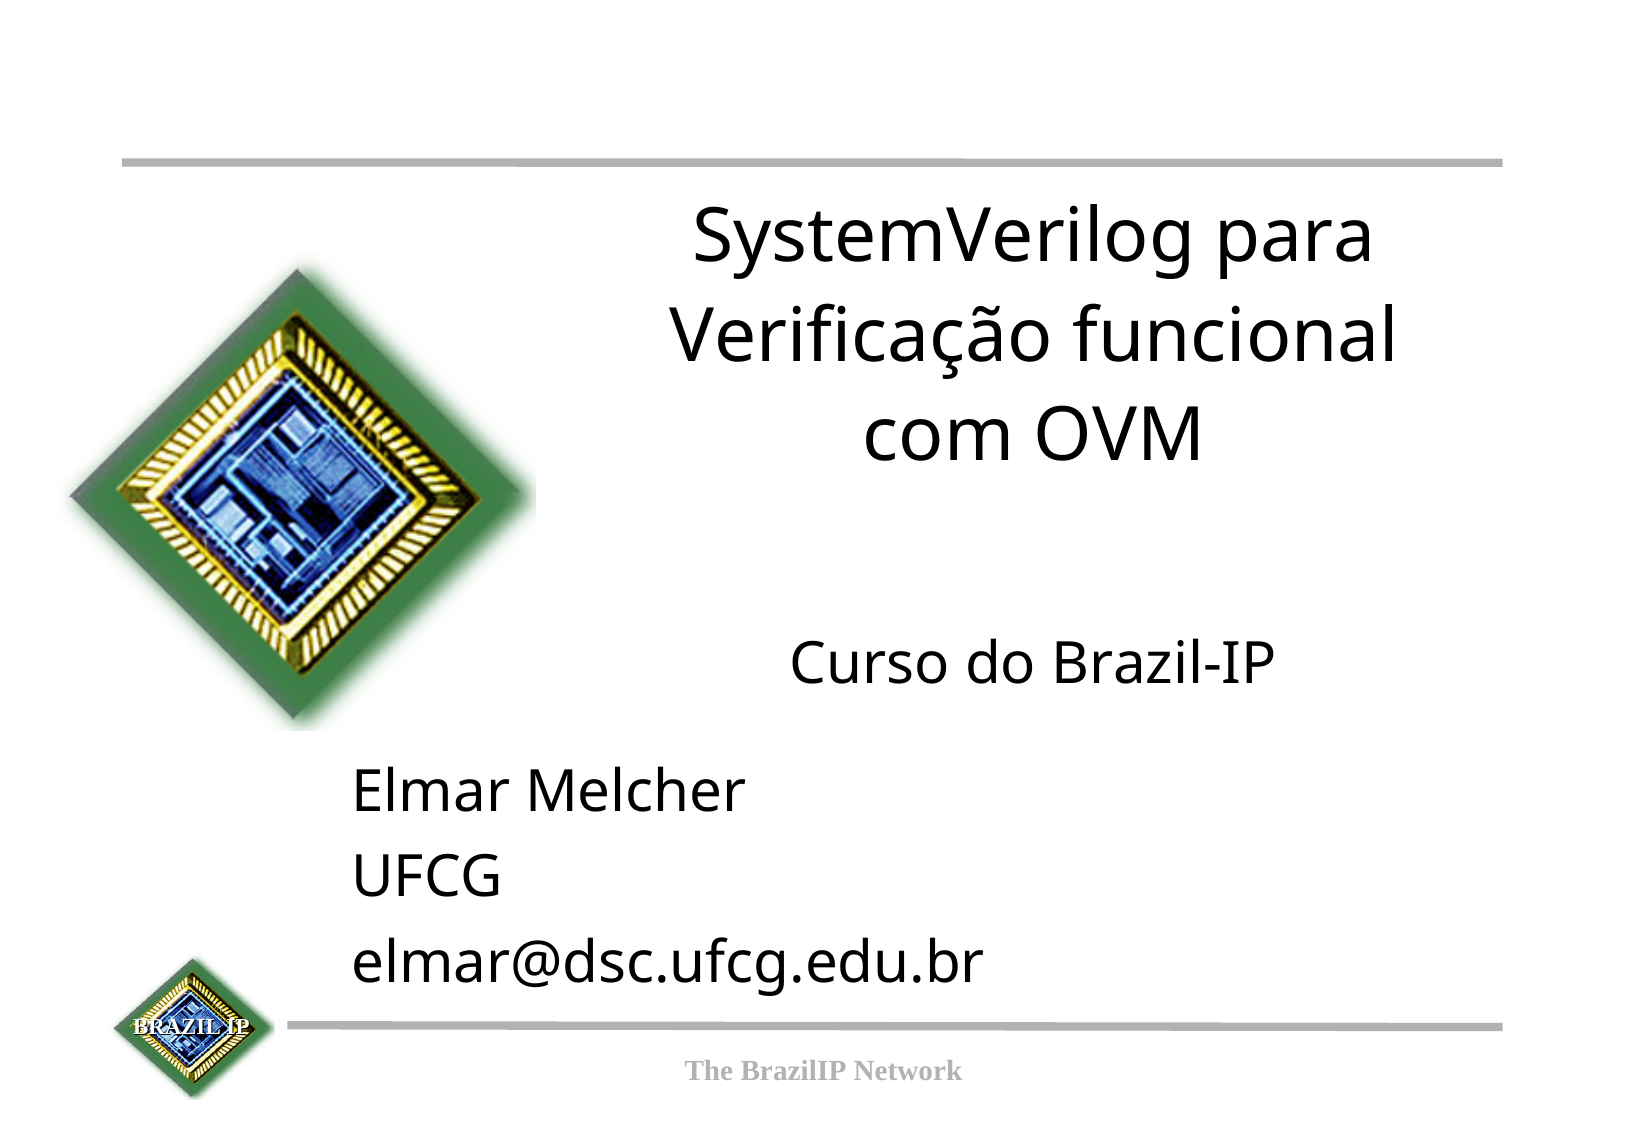

# SystemVerilog para Verificação funcional com OVM
Curso do Brazil-IP
Elmar Melcher
UFCG
elmar@dsc.ufcg.edu.br